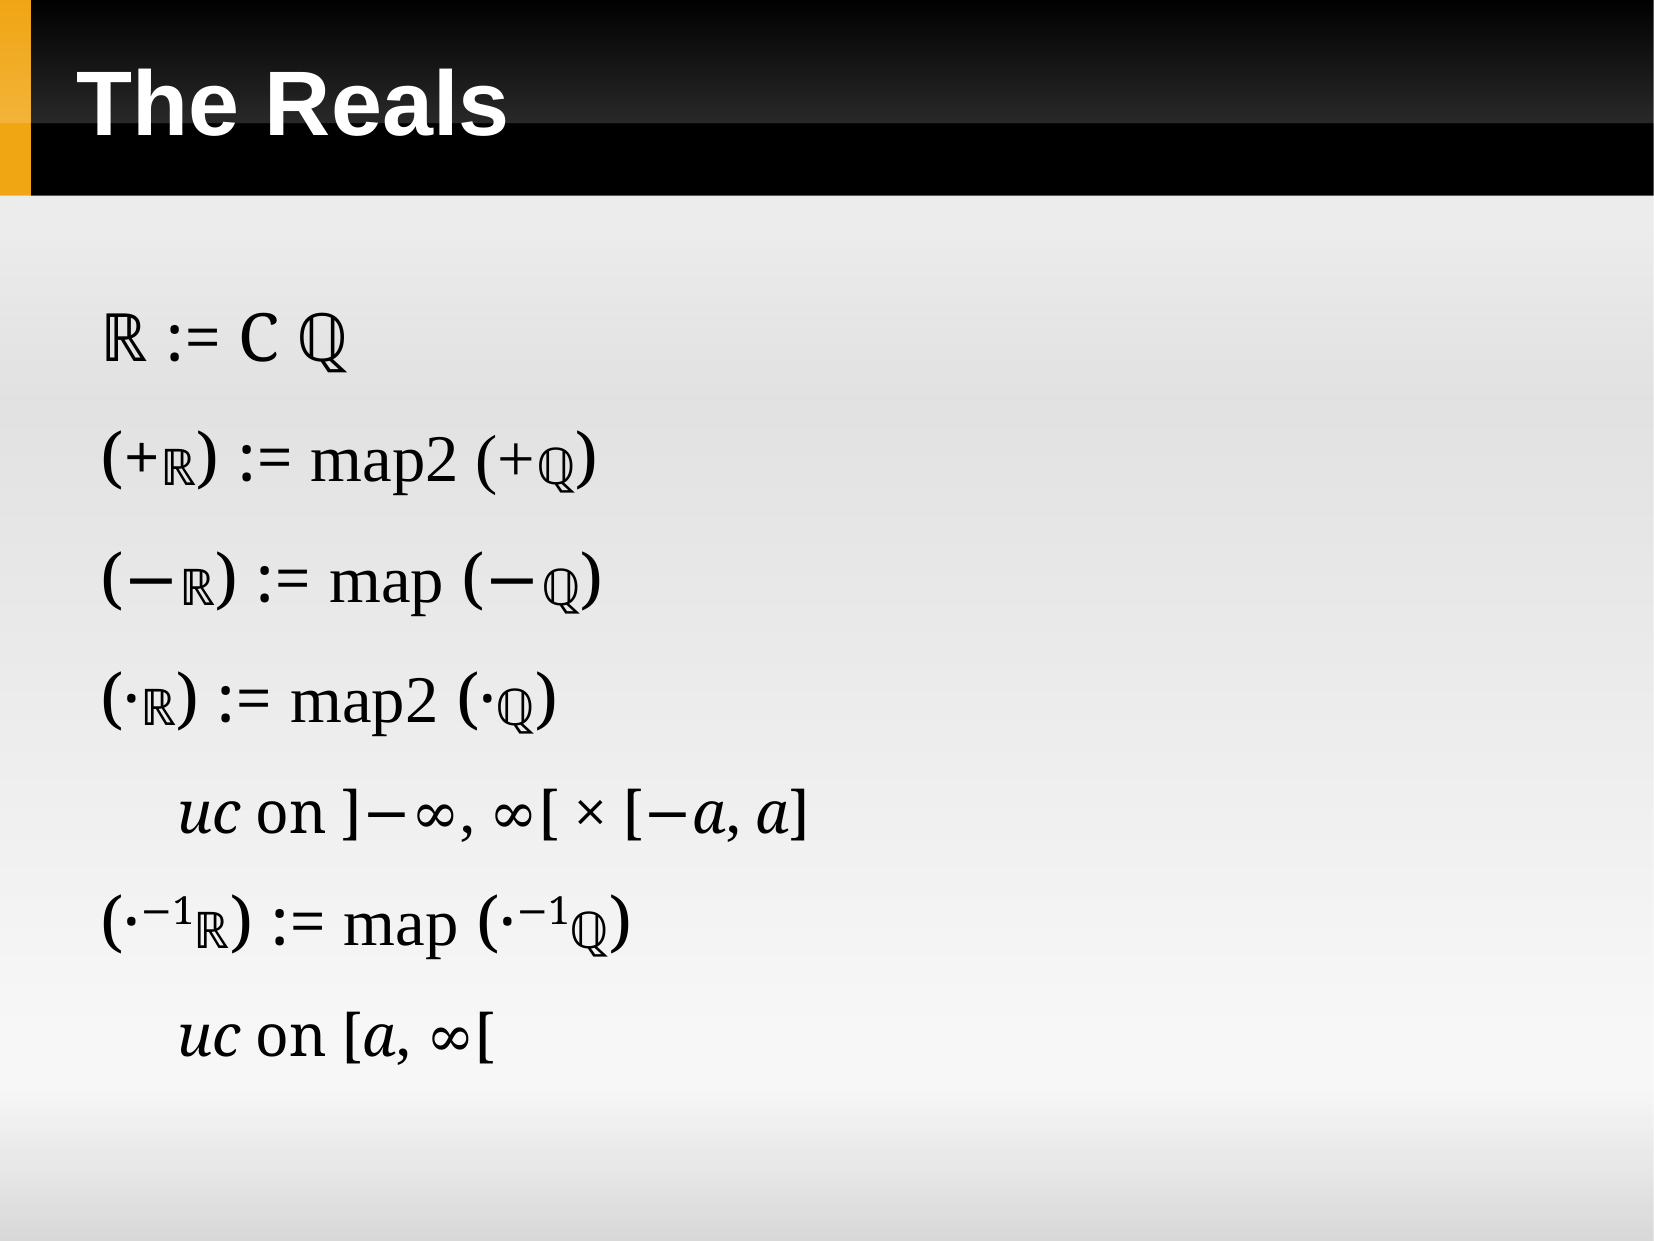

# The Reals
ℝ := C ℚ
(+ℝ) := map2 (+ℚ)
(−ℝ) := map (−ℚ)
(·ℝ) := map2 (·ℚ)
uc on ]−∞, ∞[ × [−a, a]
(·−1ℝ) := map (·−1ℚ)
uc on [a, ∞[